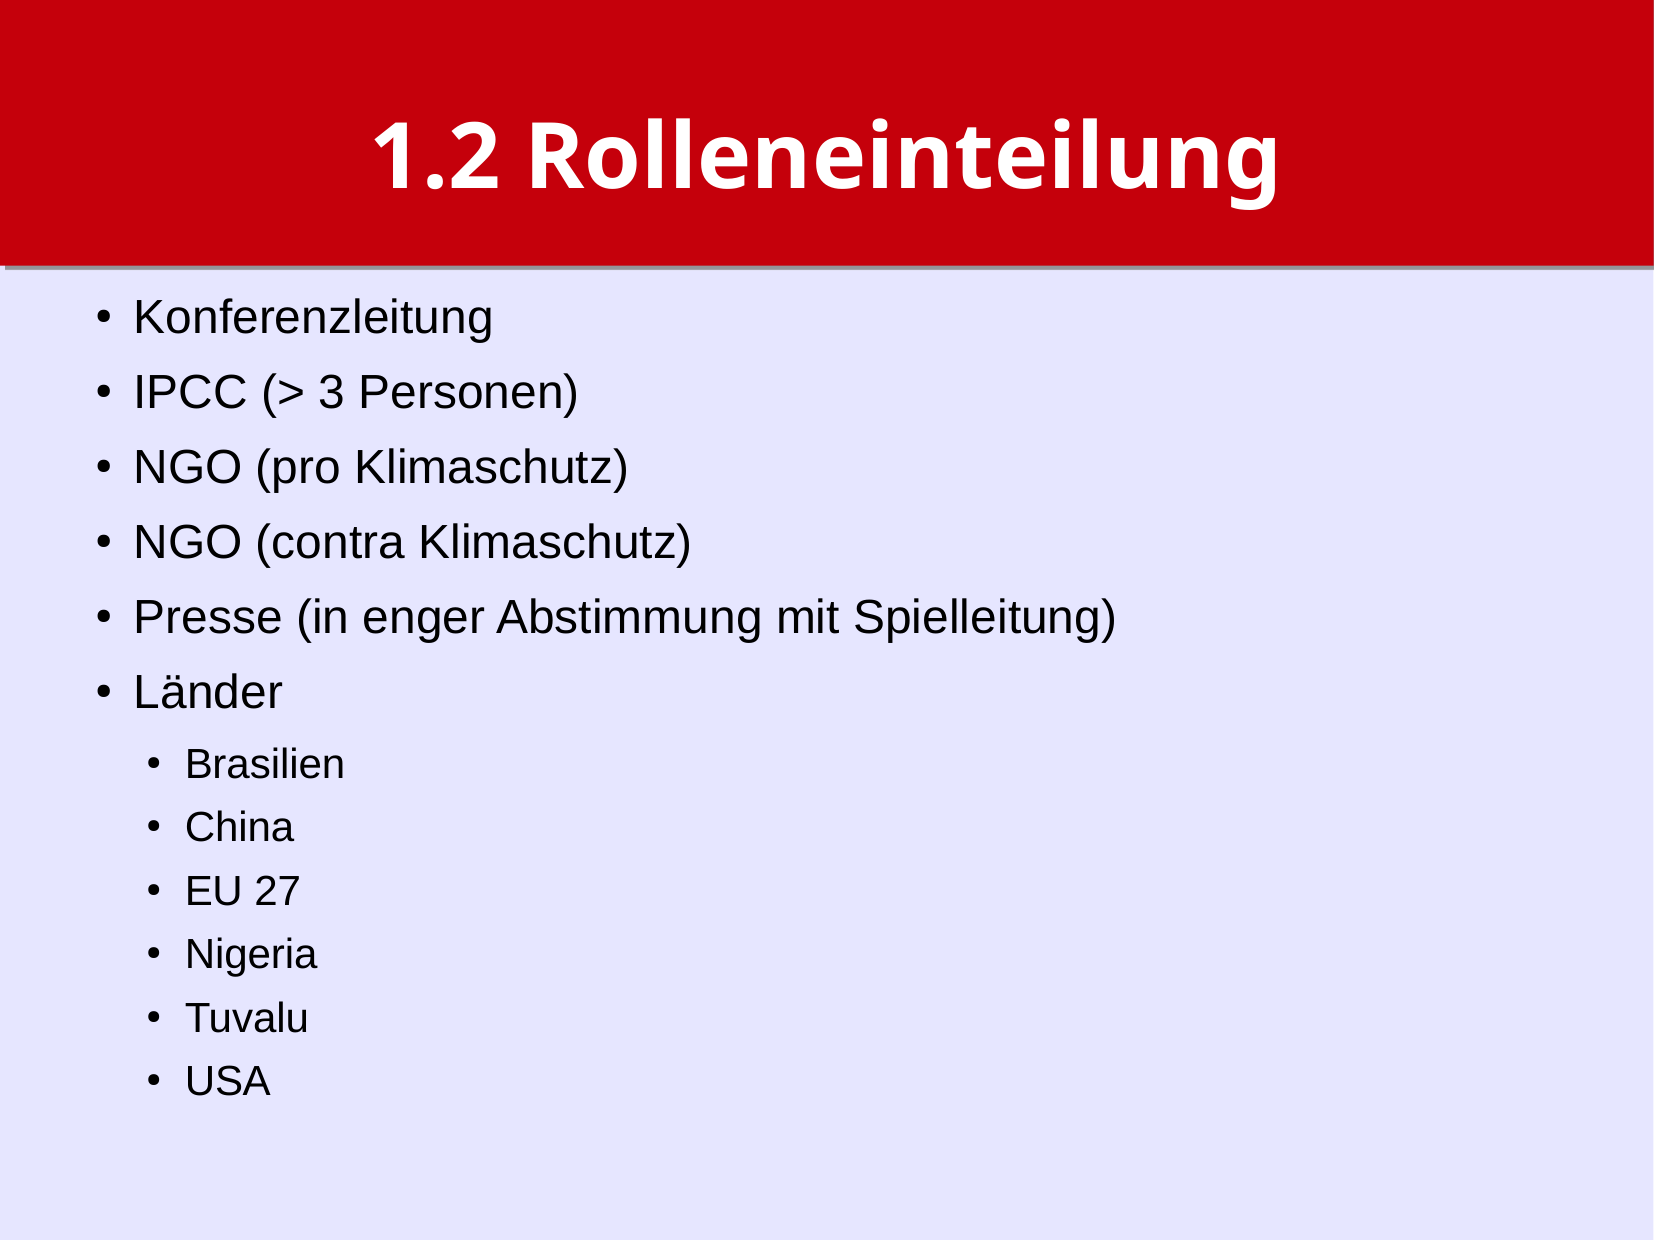

# 1.2 Rolleneinteilung
Konferenzleitung
IPCC (> 3 Personen)
NGO (pro Klimaschutz)
NGO (contra Klimaschutz)
Presse (in enger Abstimmung mit Spielleitung)
Länder
Brasilien
China
EU 27
Nigeria
Tuvalu
USA